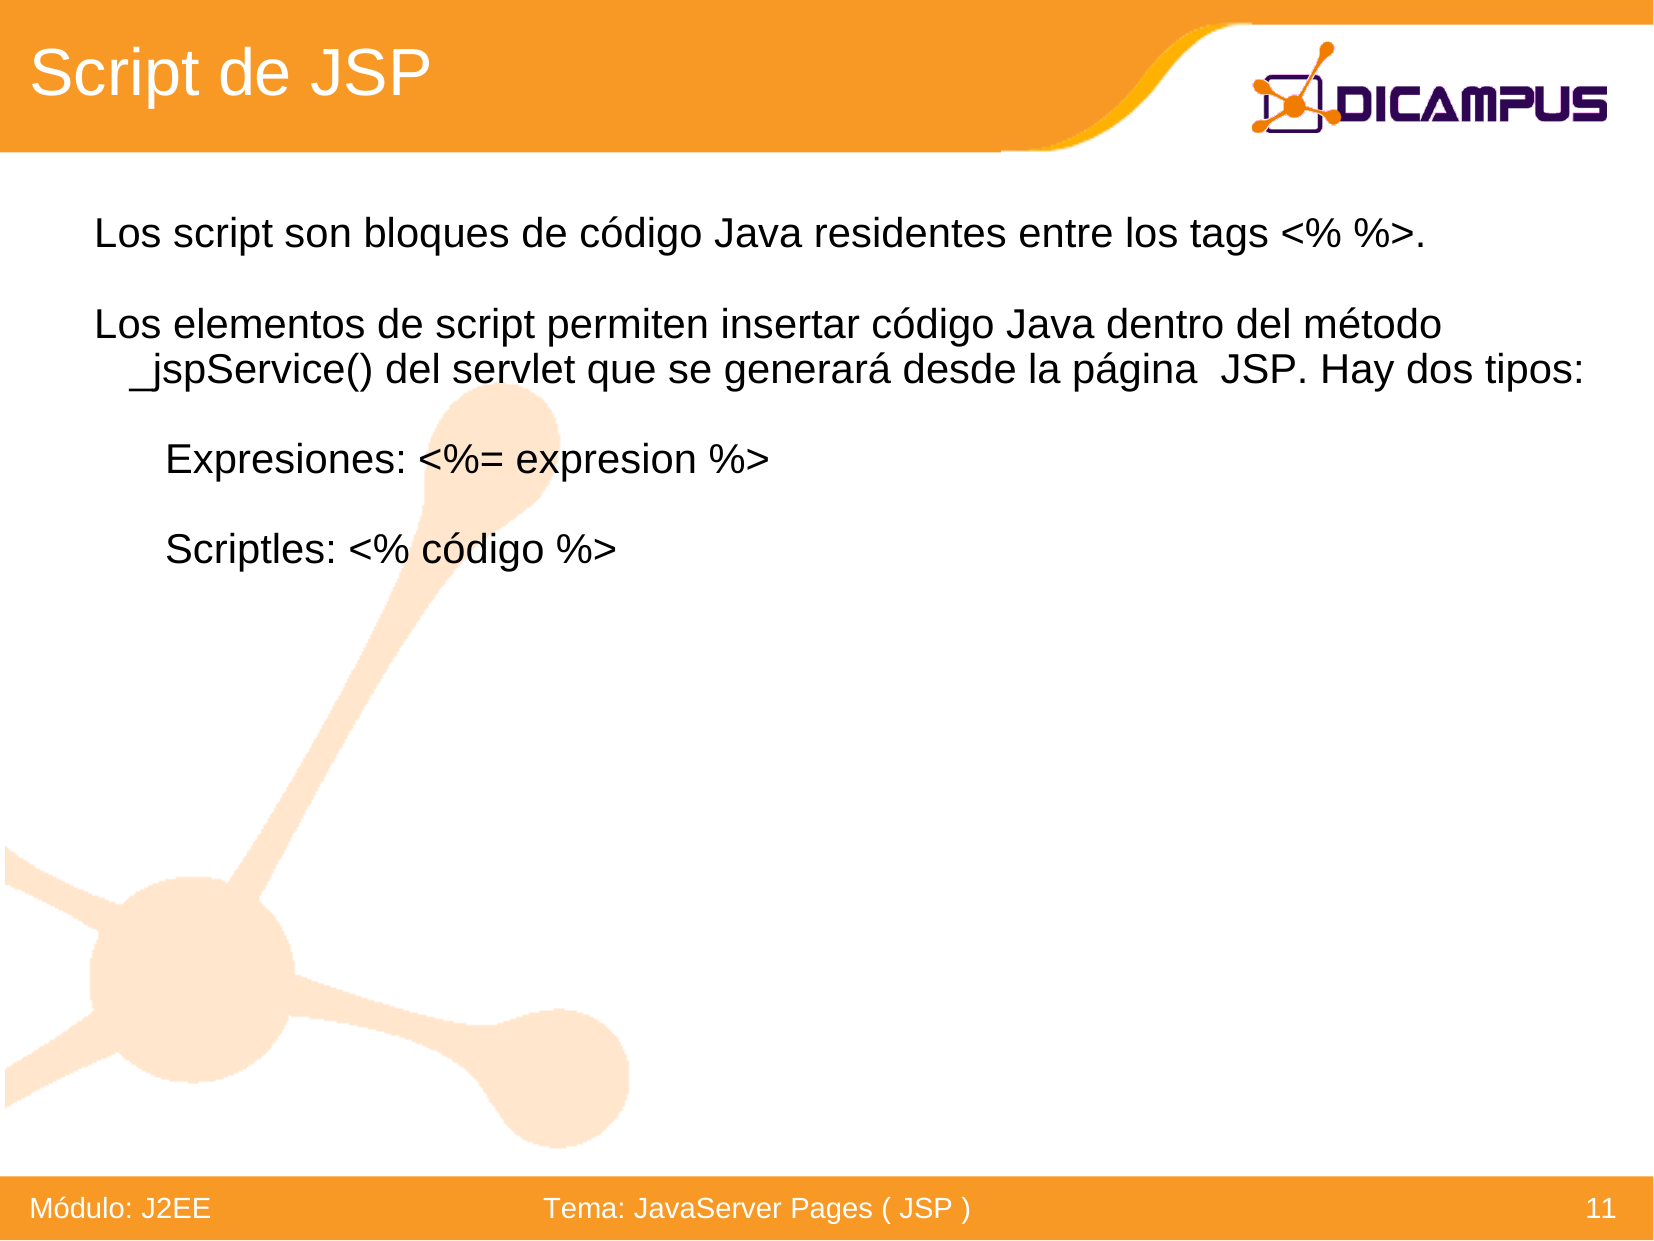

Script de JSP
Los script son bloques de código Java residentes entre los tags <% %>.
Los elementos de script permiten insertar código Java dentro del método _jspService() del servlet que se generará desde la página JSP. Hay dos tipos:
Expresiones: <%= expresion %>
Scriptles: <% código %>
Módulo: J2EE
Tema: JavaServer Pages ( JSP )